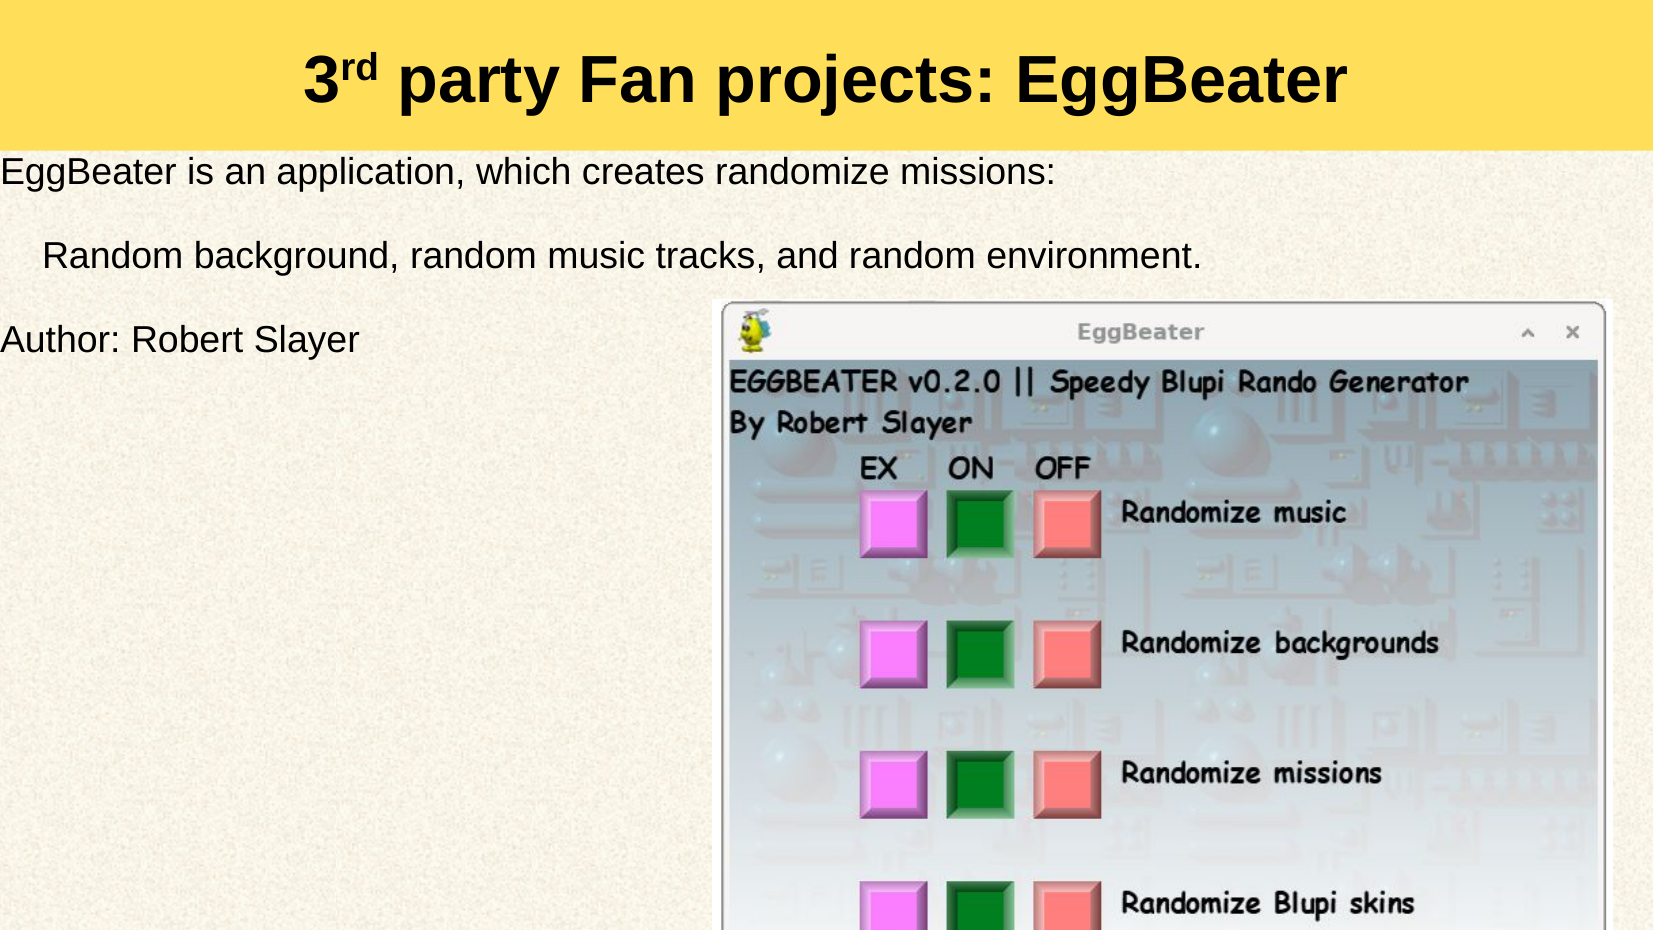

# 3rd party Fan projects: EggBeater
EggBeater is an application, which creates randomize missions:
 Random background, random music tracks, and random environment.
Author: Robert Slayer
39